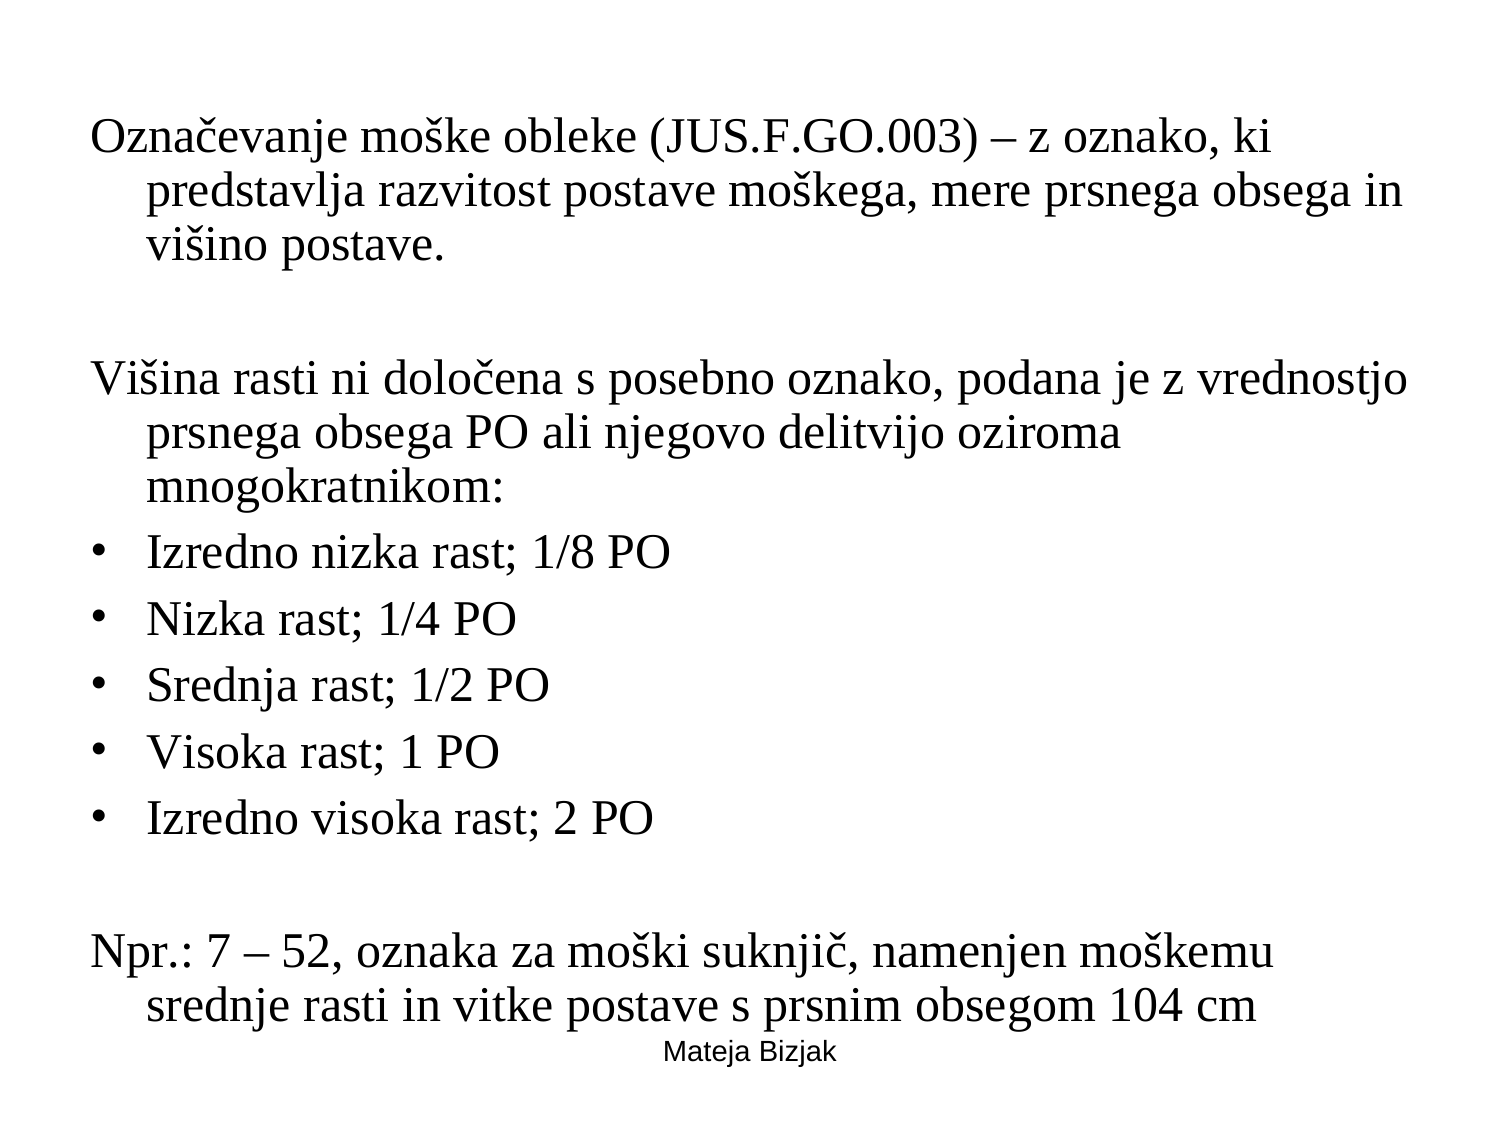

# Označevanje moške obleke (JUS.F.GO.003) – z oznako, ki predstavlja razvitost postave moškega, mere prsnega obsega in višino postave.
Višina rasti ni določena s posebno oznako, podana je z vrednostjo prsnega obsega PO ali njegovo delitvijo oziroma mnogokratnikom:
Izredno nizka rast; 1/8 PO
Nizka rast; 1/4 PO
Srednja rast; 1/2 PO
Visoka rast; 1 PO
Izredno visoka rast; 2 PO
Npr.: 7 – 52, oznaka za moški suknjič, namenjen moškemu srednje rasti in vitke postave s prsnim obsegom 104 cm
Mateja Bizjak